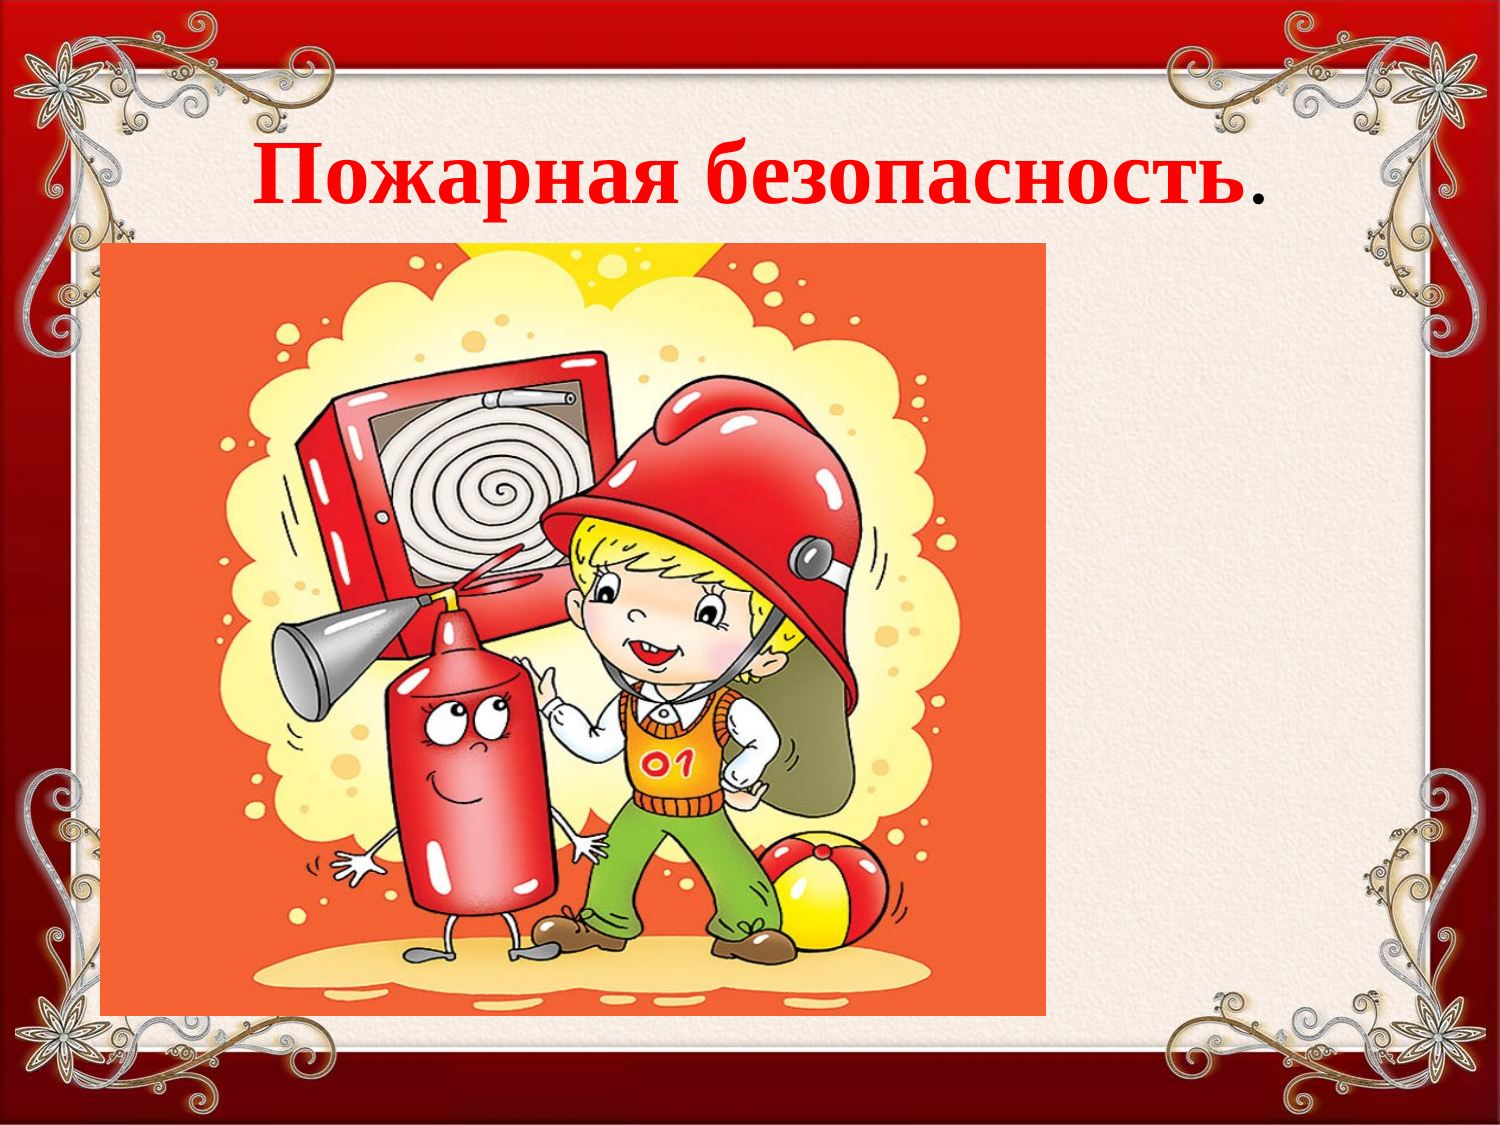

# Пожарная безопасность.
Автор
Чукаева С.П. 5 гр.